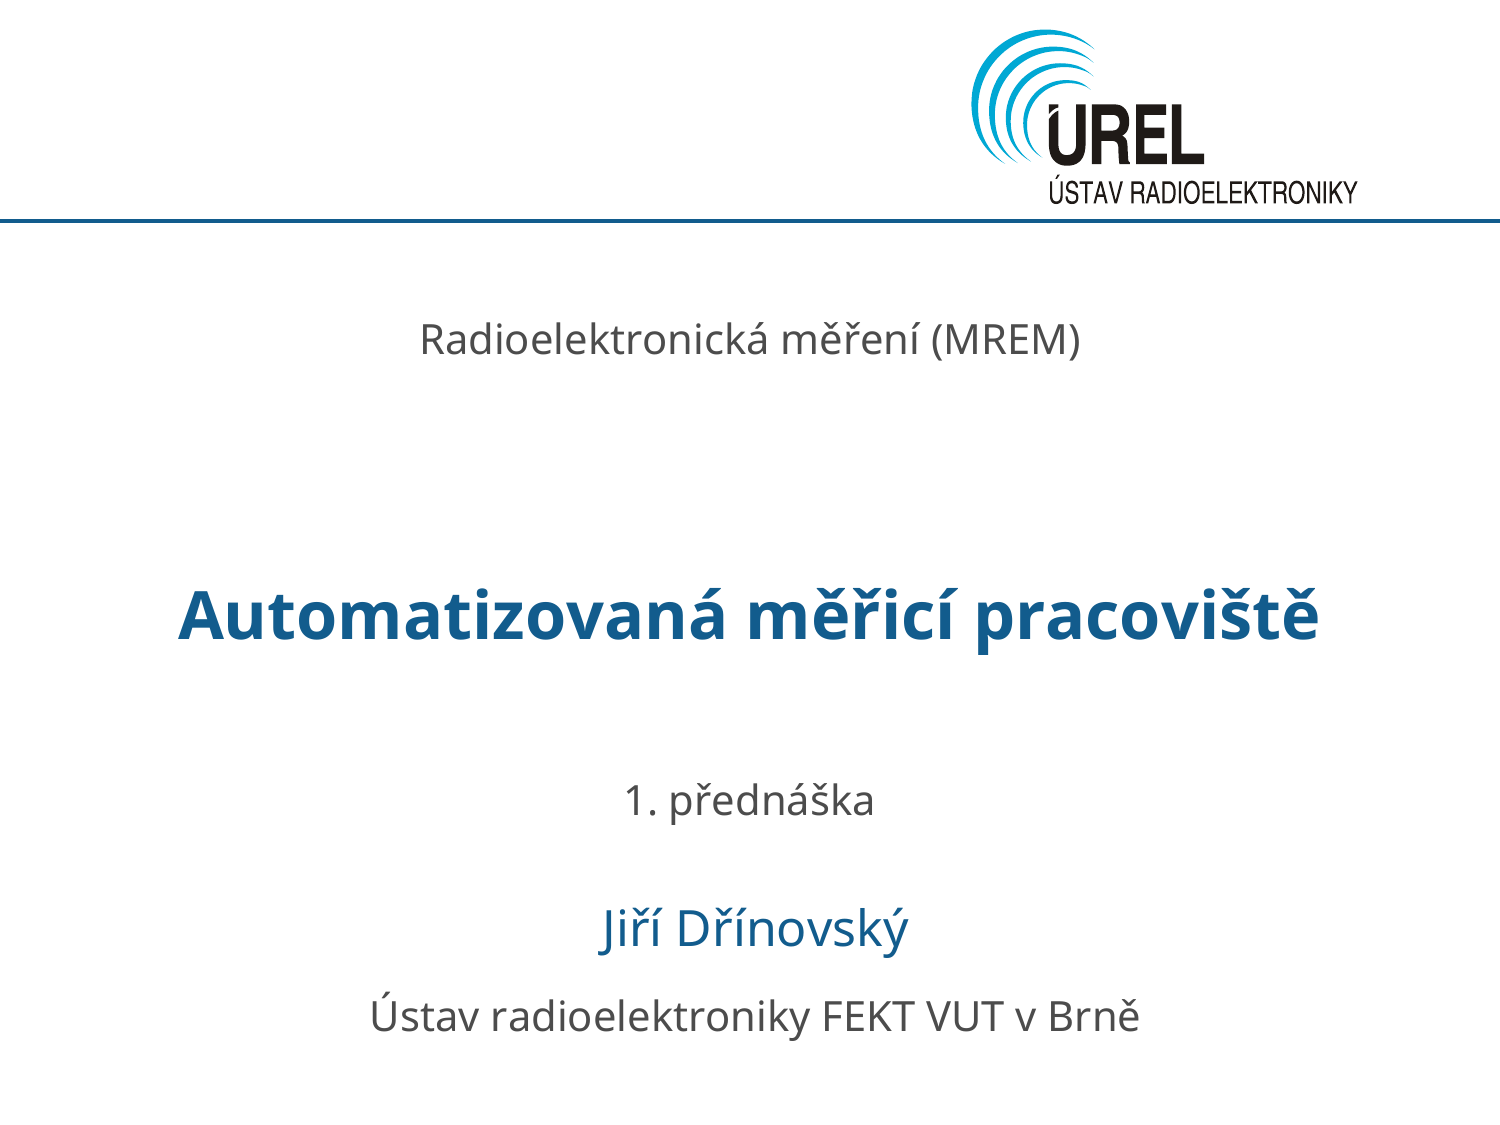

Radioelektronická měření (MREM)
Automatizovaná měřicí pracoviště
1. přednáška
Jiří Dřínovský
Ústav radioelektroniky FEKT VUT v Brně